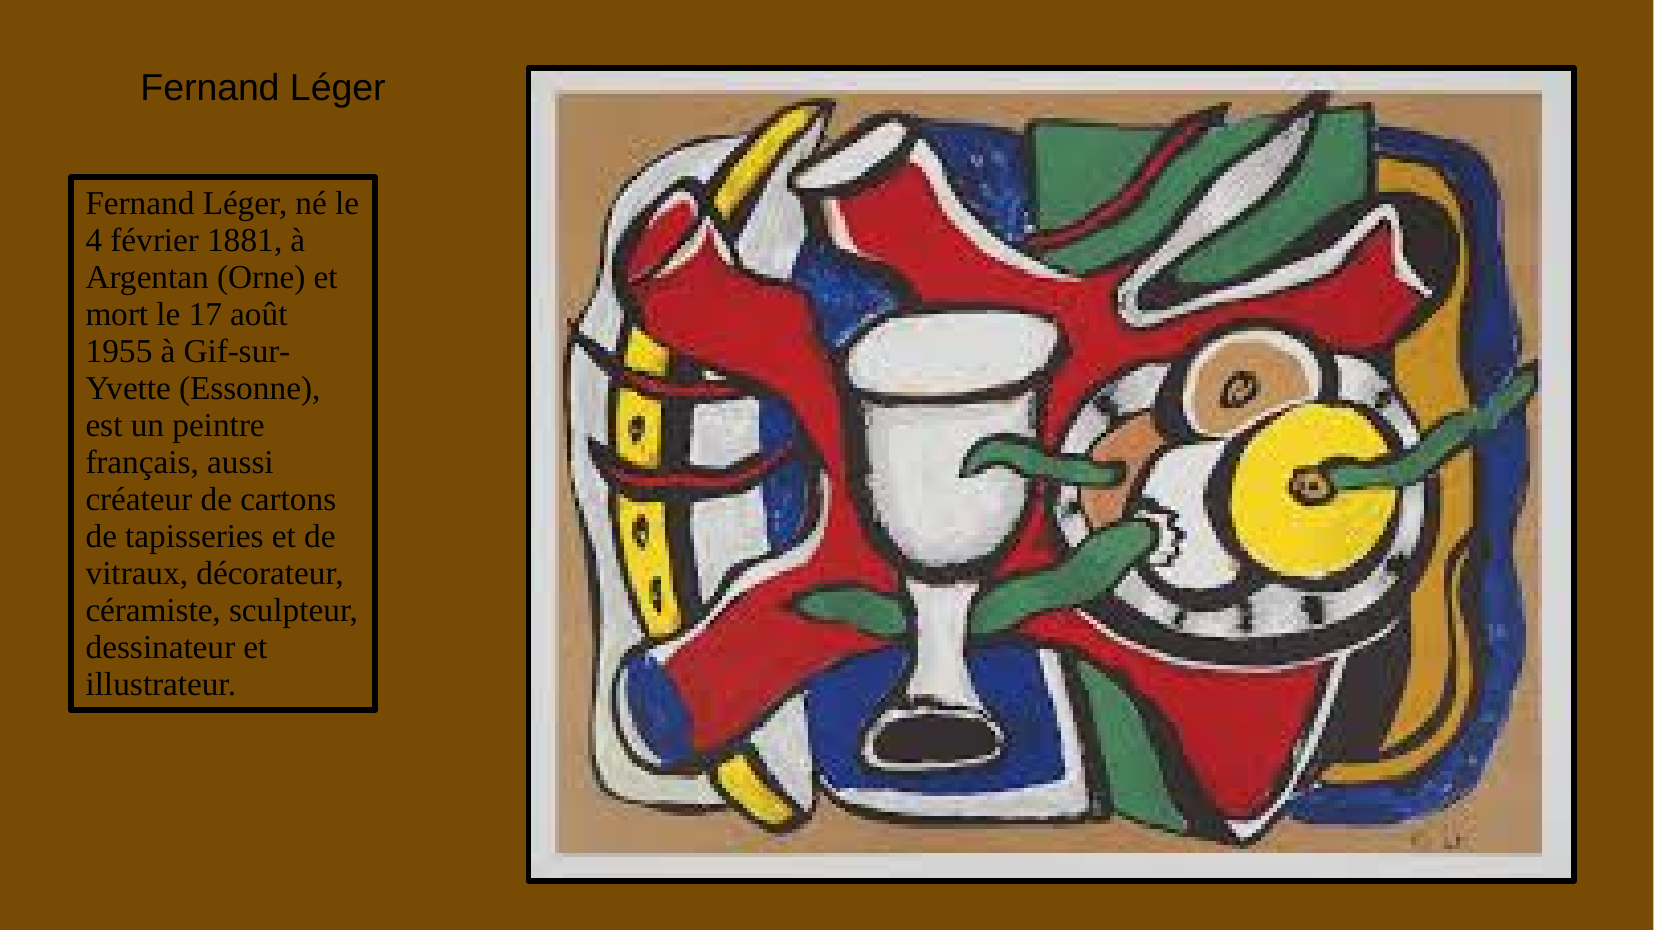

# Fernand Léger
Fernand Léger, né le 4 février 1881, à Argentan (Orne) et mort le 17 août 1955 à Gif-sur-Yvette (Essonne), est un peintre français, aussi créateur de cartons de tapisseries et de vitraux, décorateur, céramiste, sculpteur, dessinateur et illustrateur.